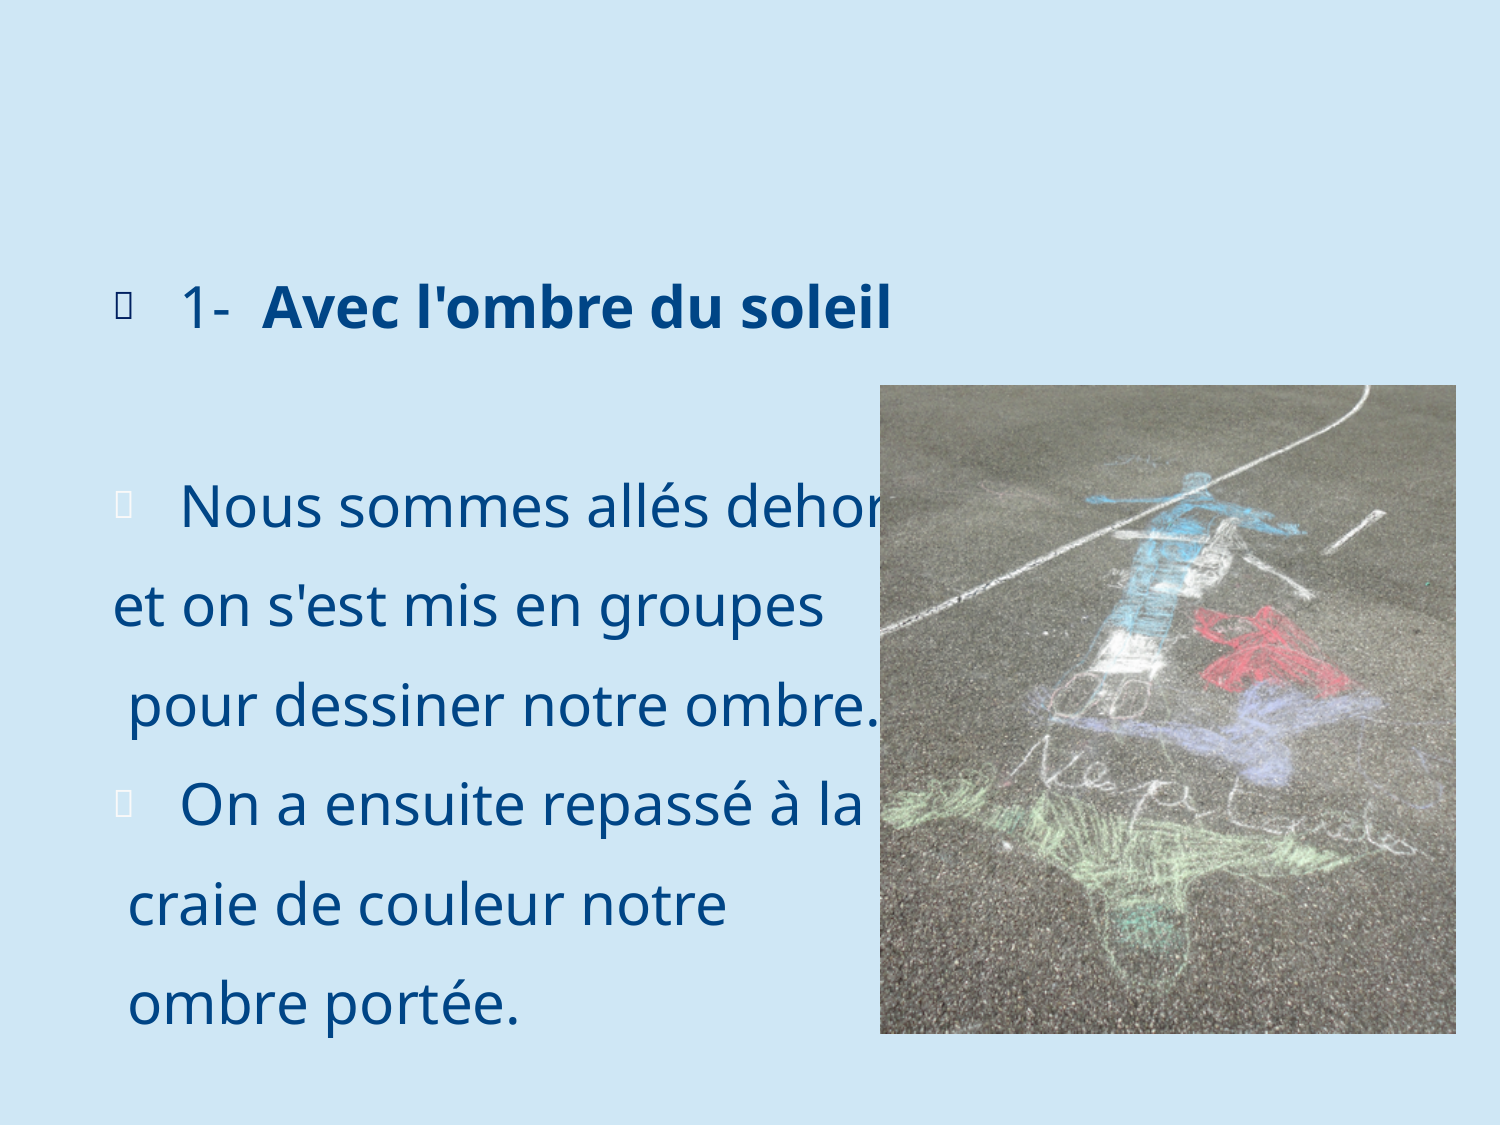

#
1- Avec l'ombre du soleil
Nous sommes allés dehors
et on s'est mis en groupes
 pour dessiner notre ombre.
On a ensuite repassé à la
 craie de couleur notre
 ombre portée.